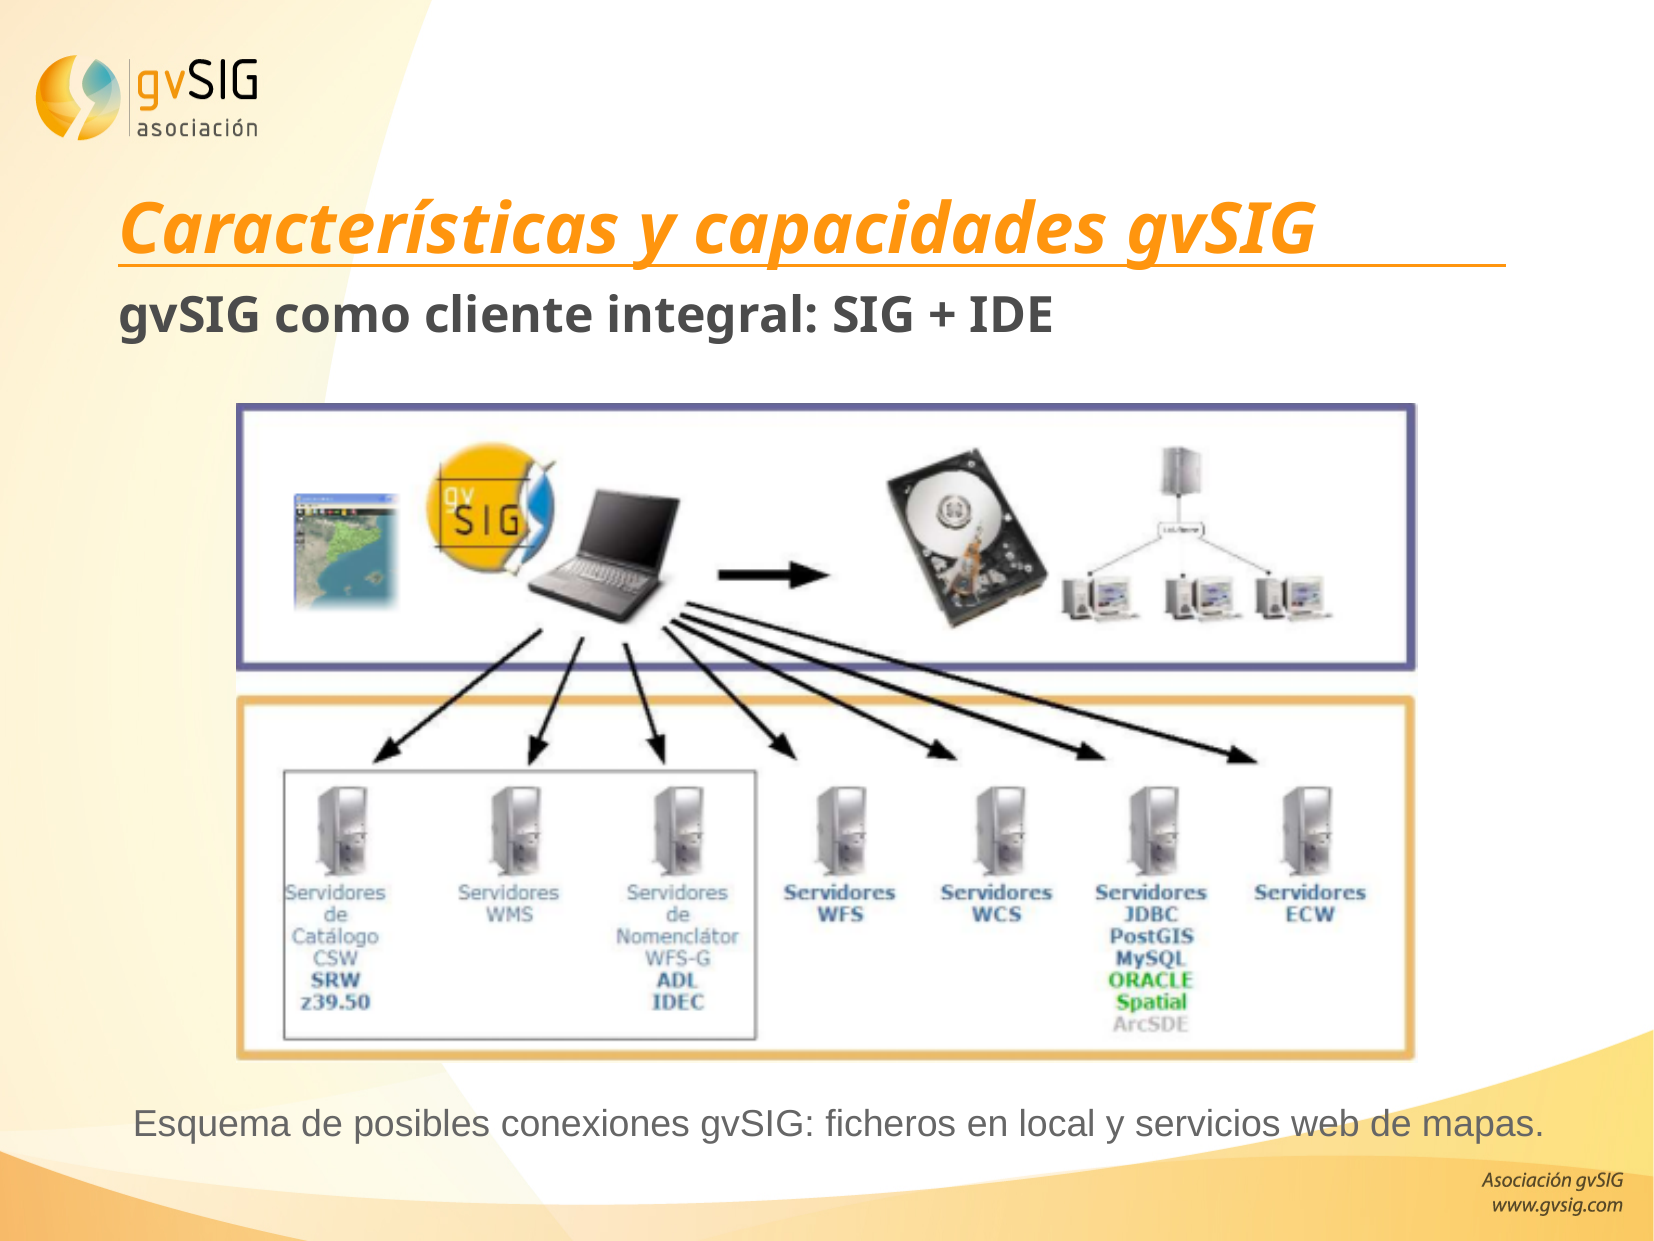

Características y capacidades gvSIG
# gvSIG como cliente integral: SIG + IDE
Esquema de posibles conexiones gvSIG: ficheros en local y servicios web de mapas.